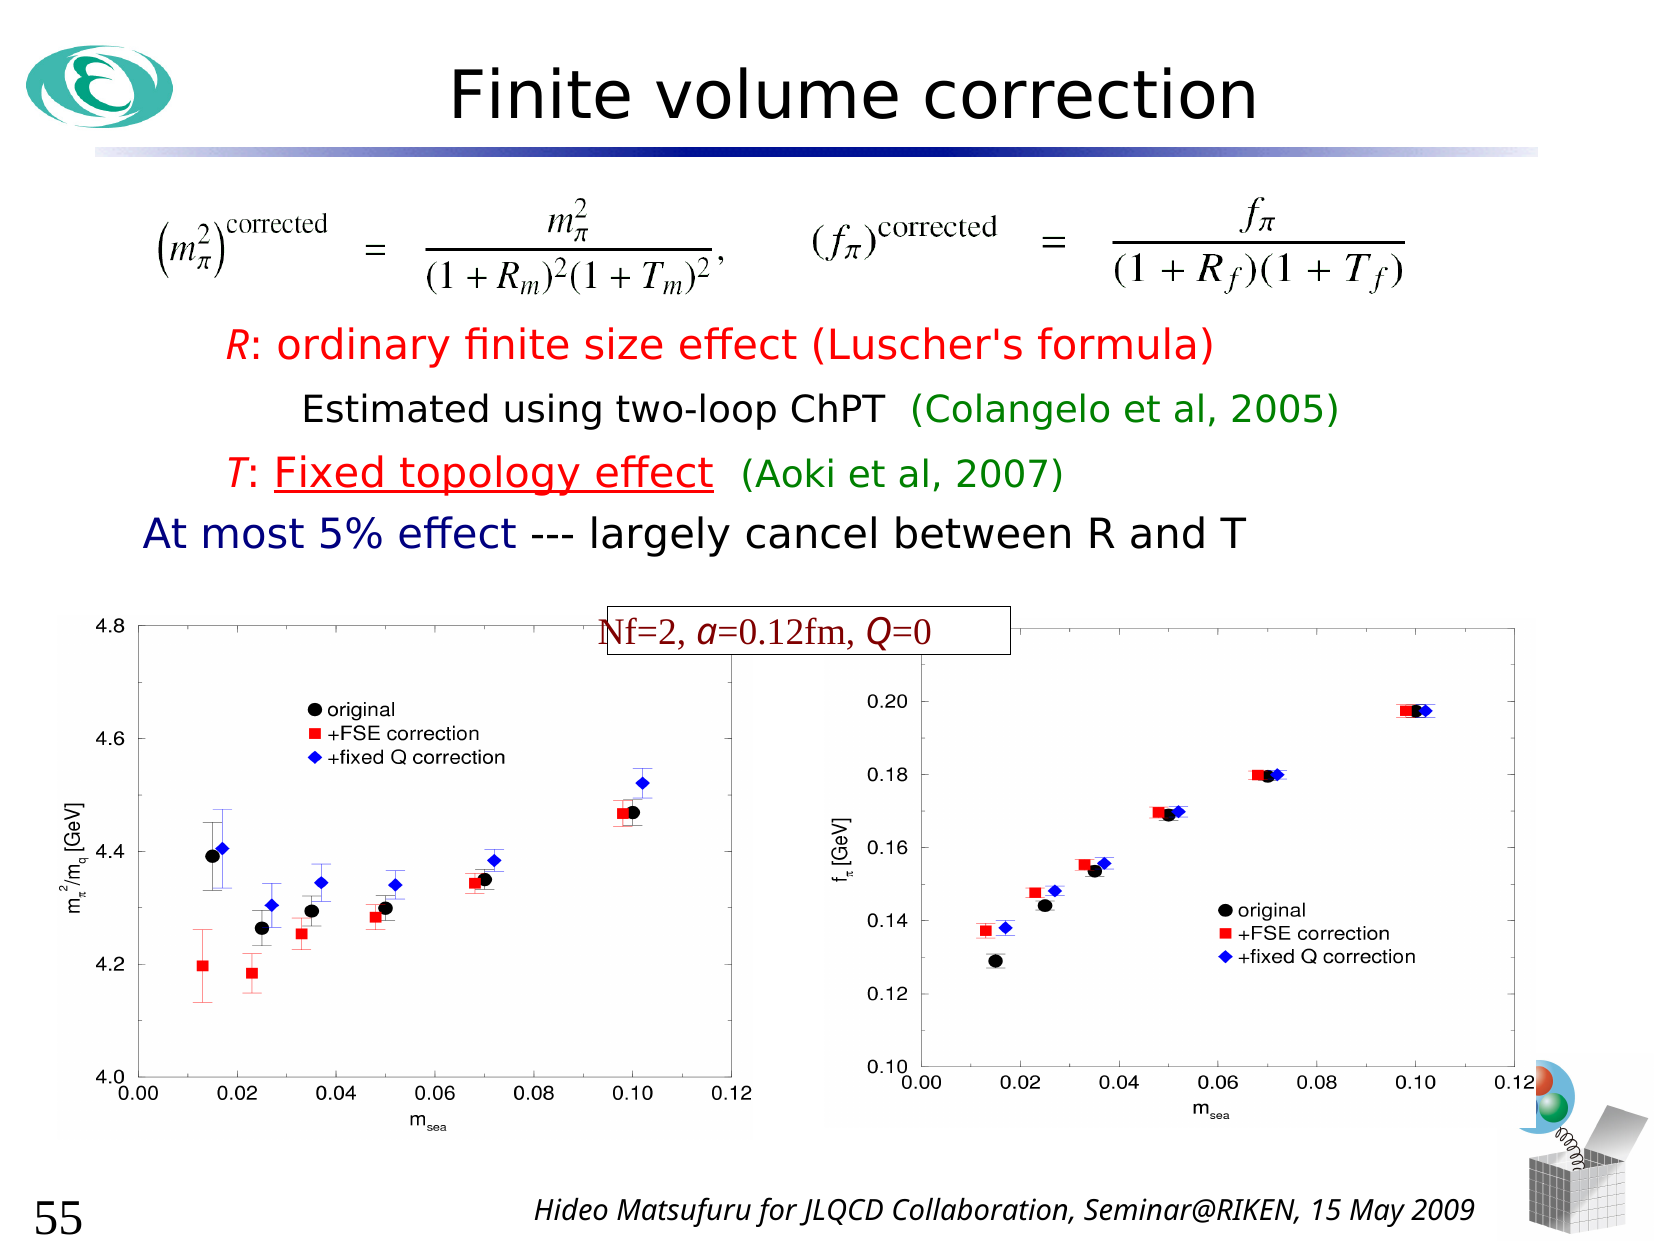

# Finite volume correction
R: ordinary finite size effect (Luscher's formula)
 Estimated using two-loop ChPT (Colangelo et al, 2005)
T: Fixed topology effect (Aoki et al, 2007)
At most 5% effect --- largely cancel between R and T
Nf=2, a=0.12fm, Q=0